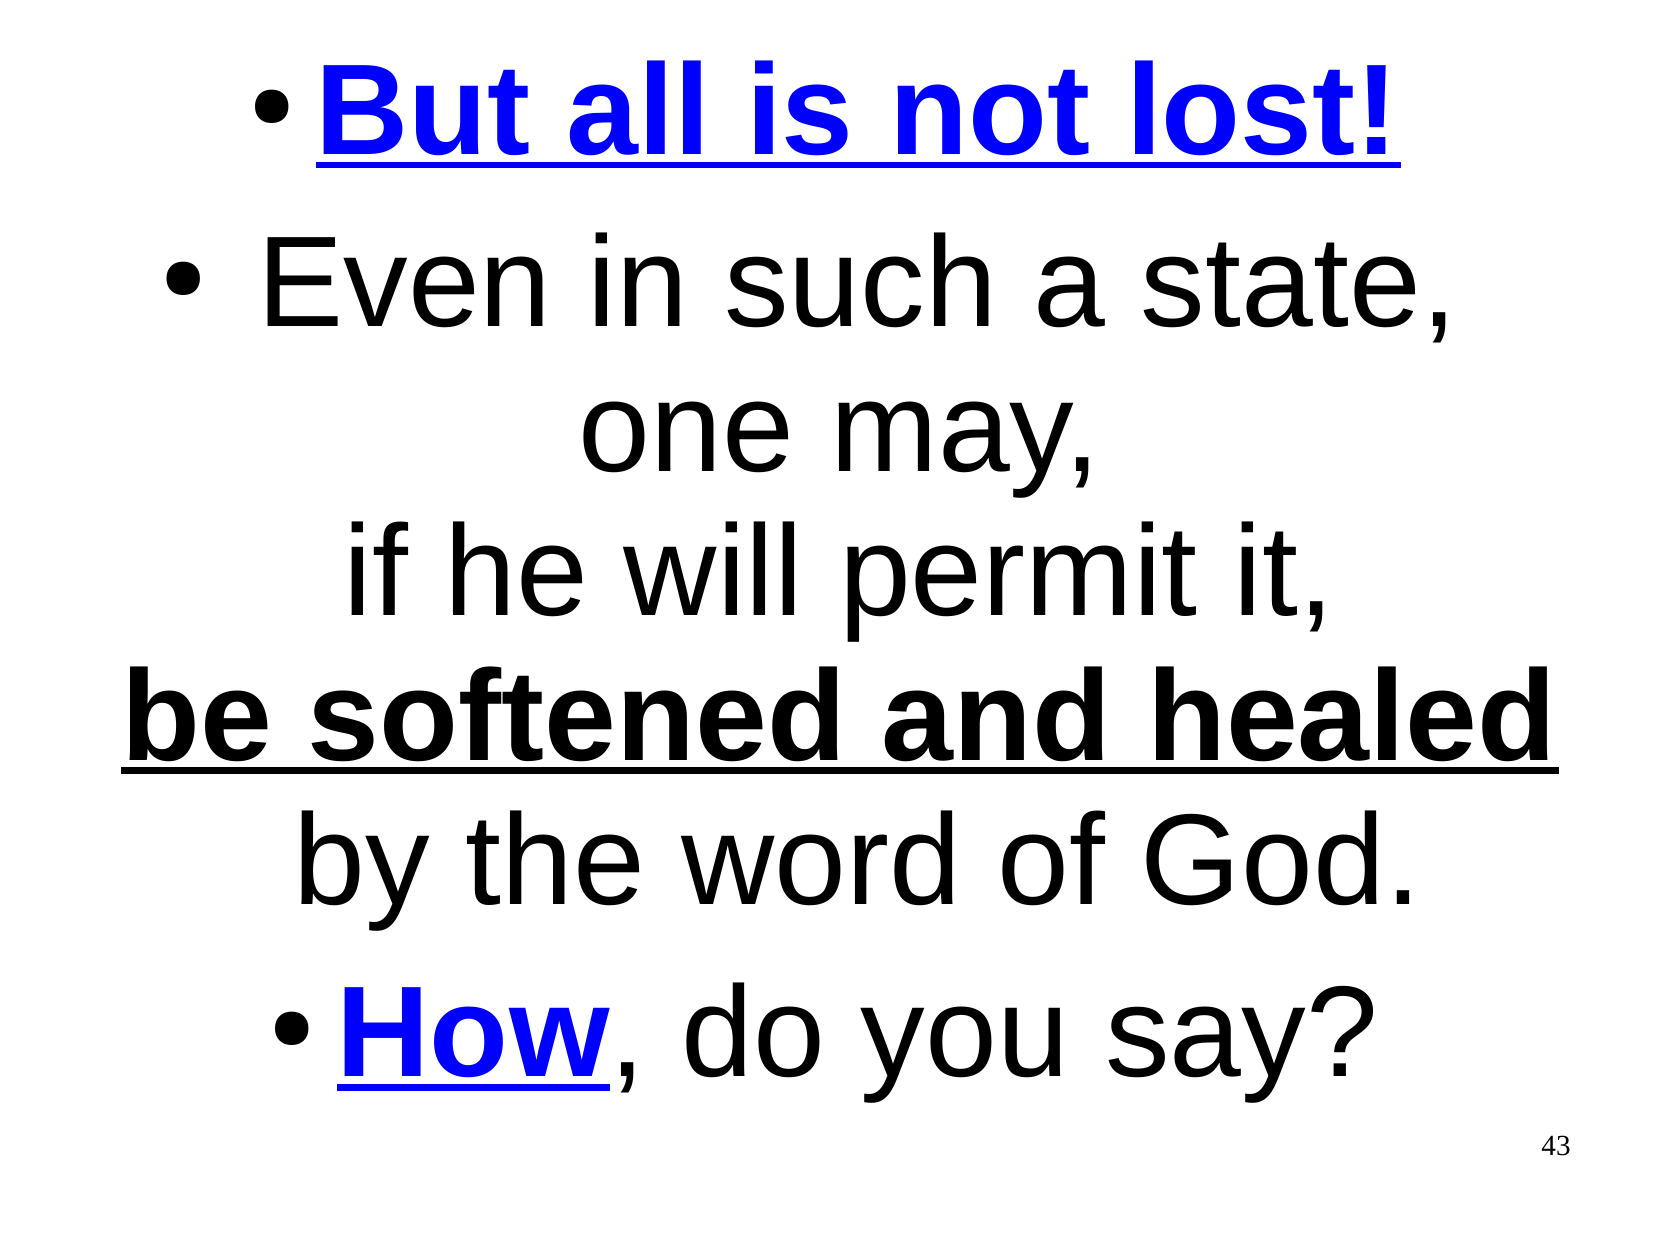

# But all is not lost!
 Even in such a state,
one may,
if he will permit it,
be softened and healed
by the word of God.
How, do you say?
43